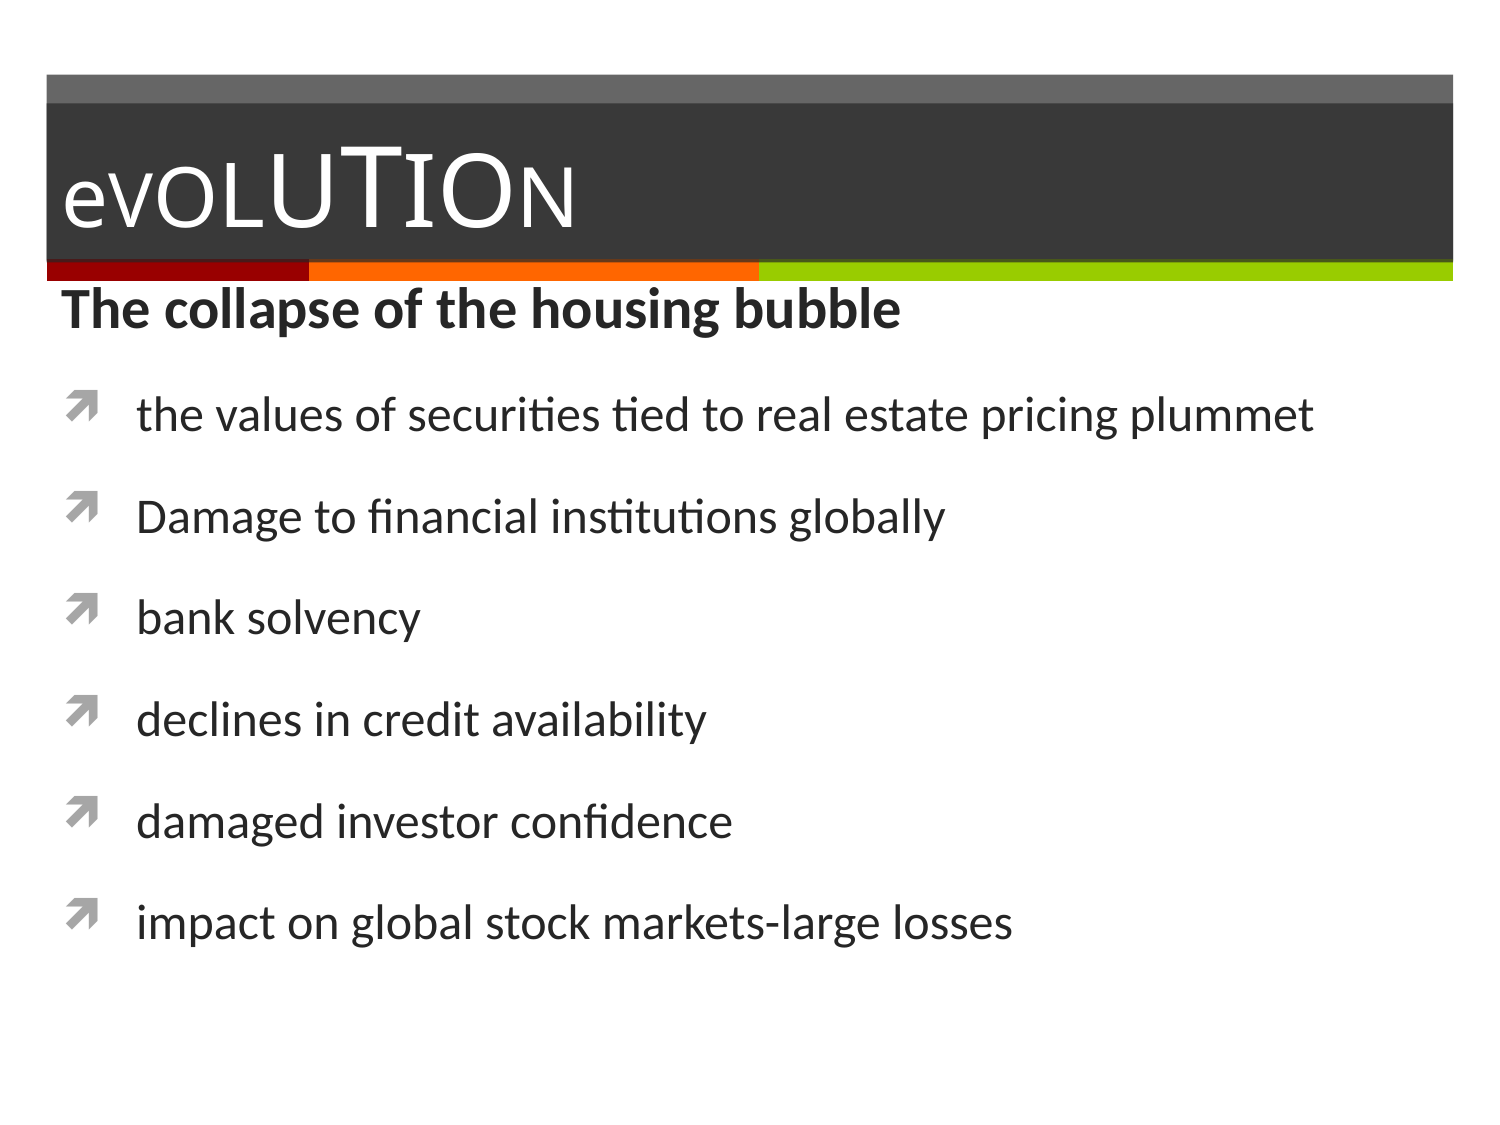

eVOLUTION
The collapse of the housing bubble
the values of securities tied to real estate pricing plummet
Damage to financial institutions globally
bank solvency
declines in credit availability
damaged investor confidence
impact on global stock markets-large losses